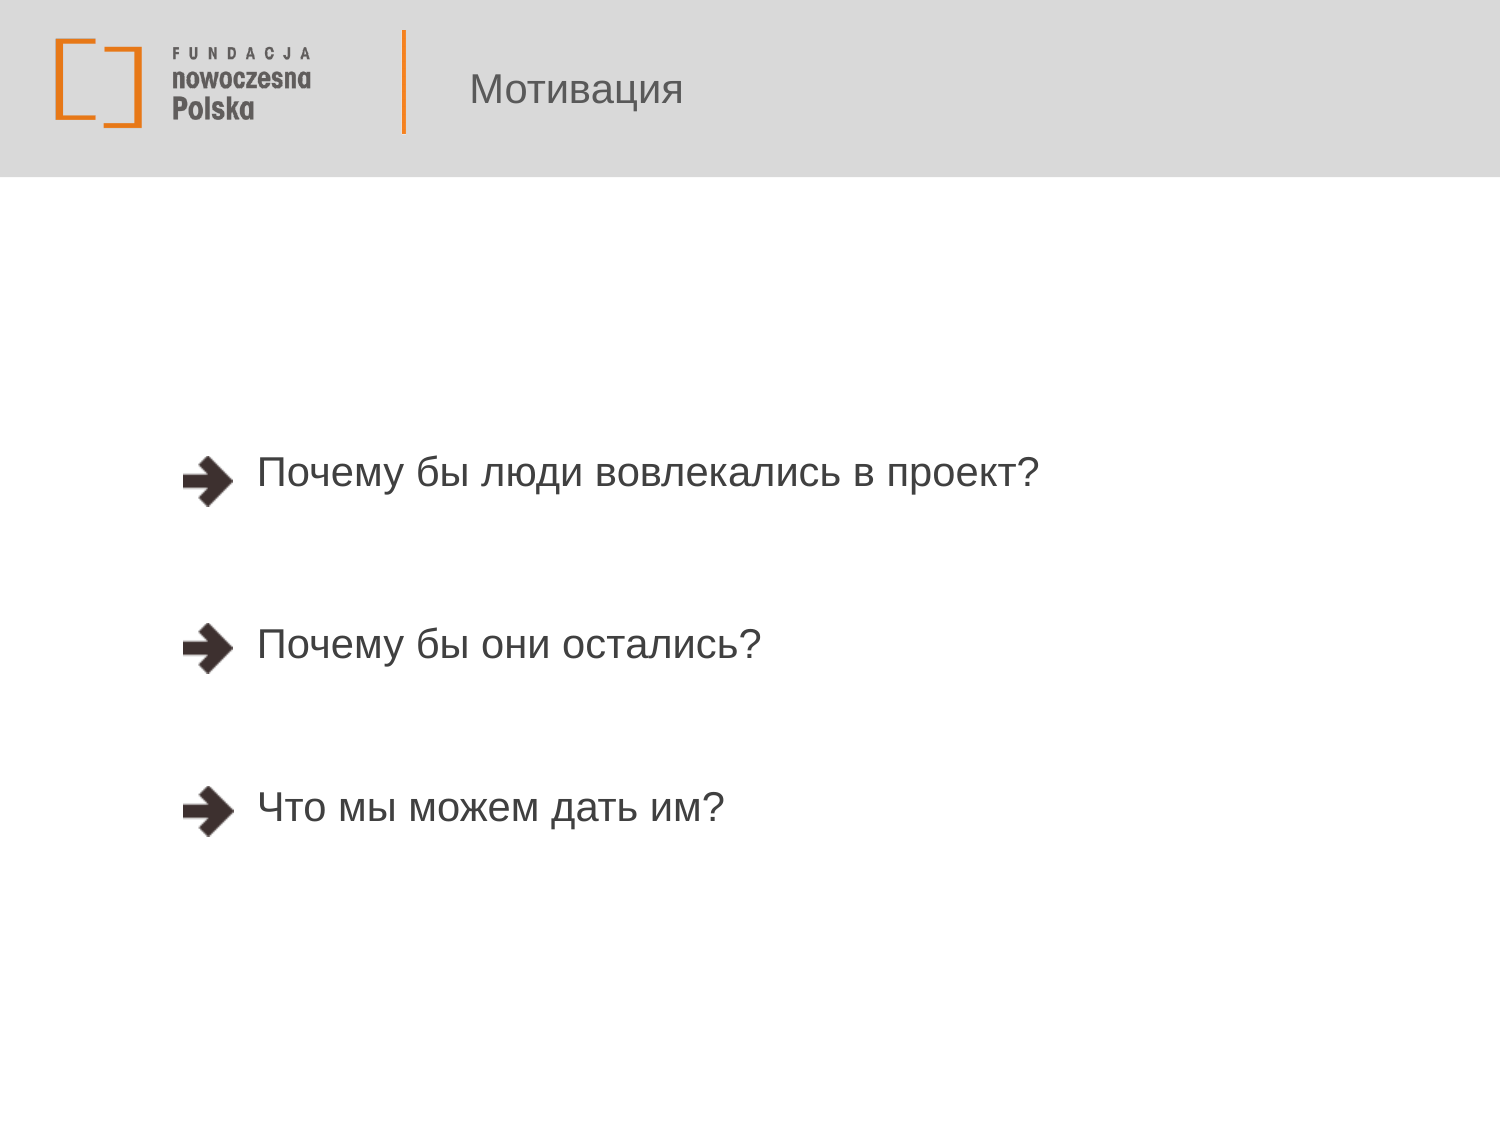

Мотивация
Почему бы люди вовлекались в проект?
Почему бы они остались?
Что мы можем дать им?